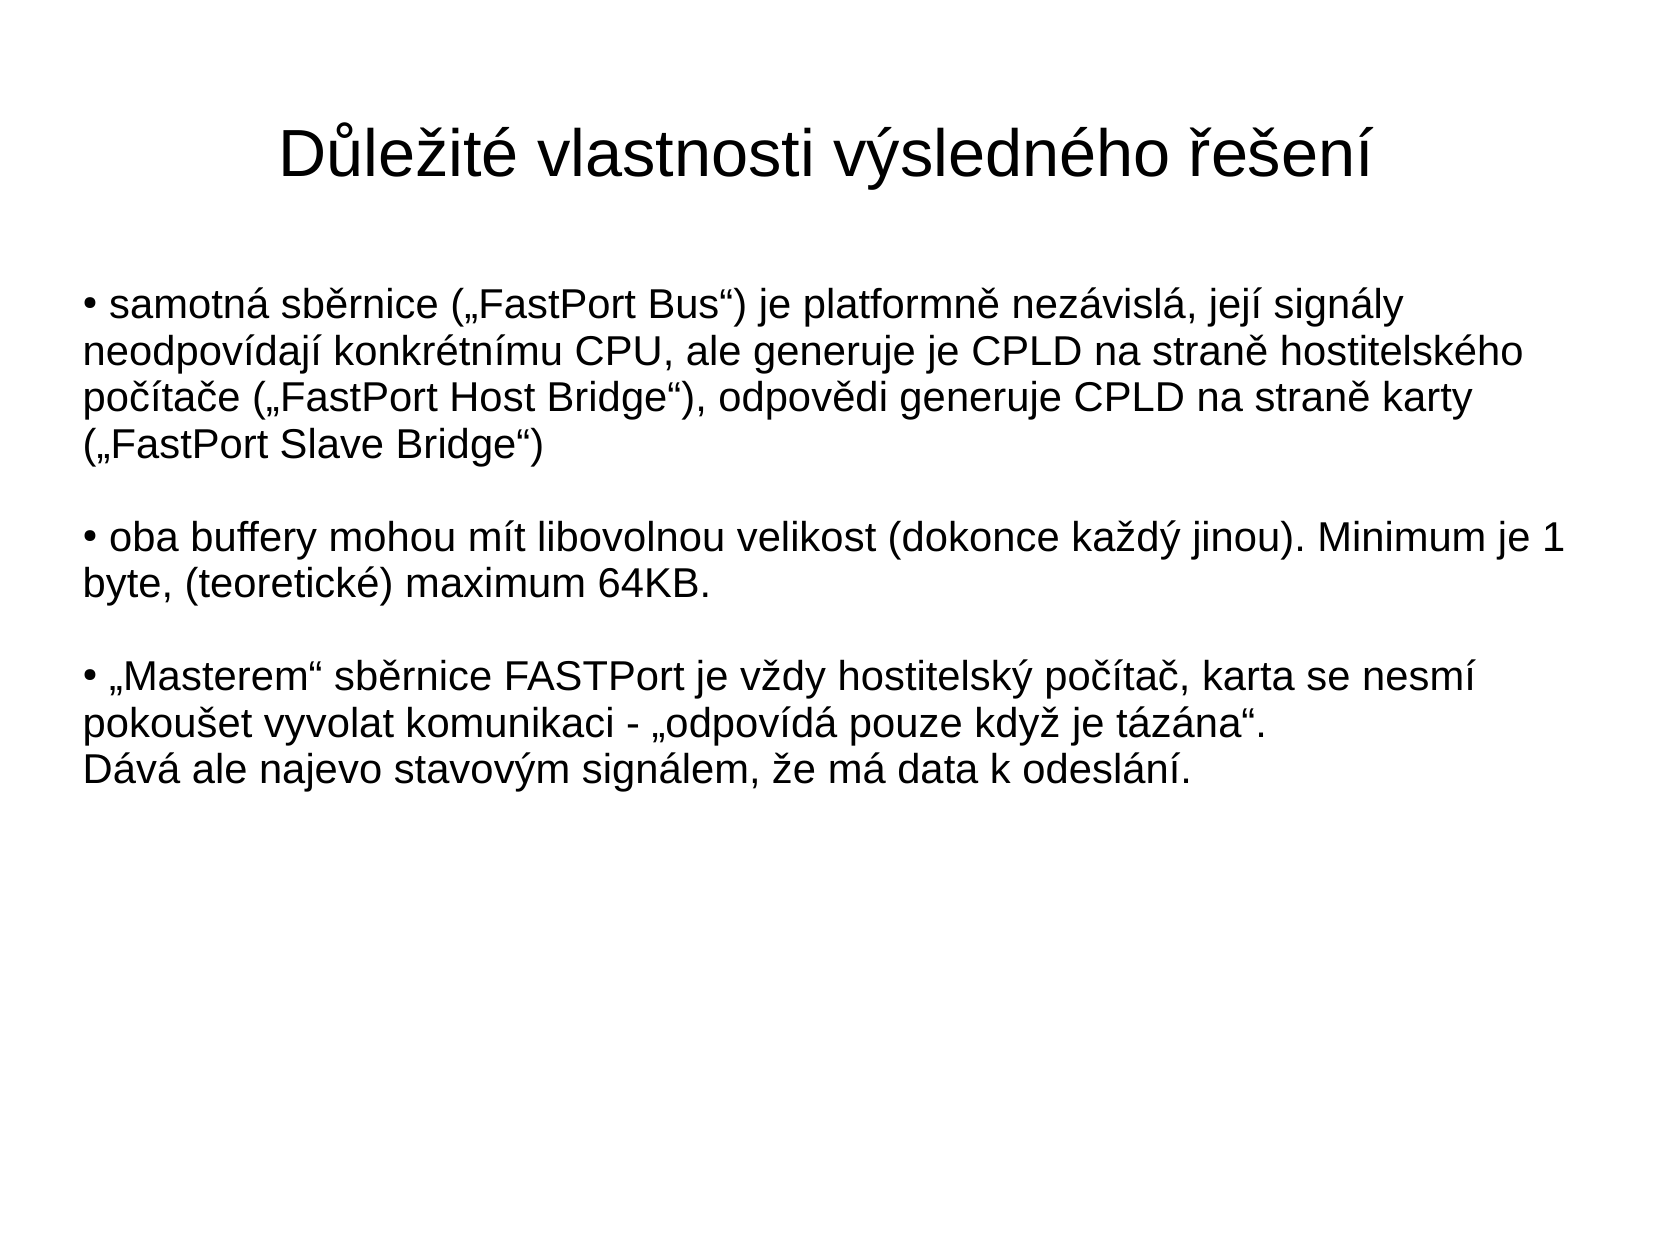

# Důležité vlastnosti výsledného řešení
 samotná sběrnice („FastPort Bus“) je platformně nezávislá, její signály neodpovídají konkrétnímu CPU, ale generuje je CPLD na straně hostitelského počítače („FastPort Host Bridge“), odpovědi generuje CPLD na straně karty („FastPort Slave Bridge“)
 oba buffery mohou mít libovolnou velikost (dokonce každý jinou). Minimum je 1 byte, (teoretické) maximum 64KB.
 „Masterem“ sběrnice FASTPort je vždy hostitelský počítač, karta se nesmí pokoušet vyvolat komunikaci - „odpovídá pouze když je tázána“.
Dává ale najevo stavovým signálem, že má data k odeslání.